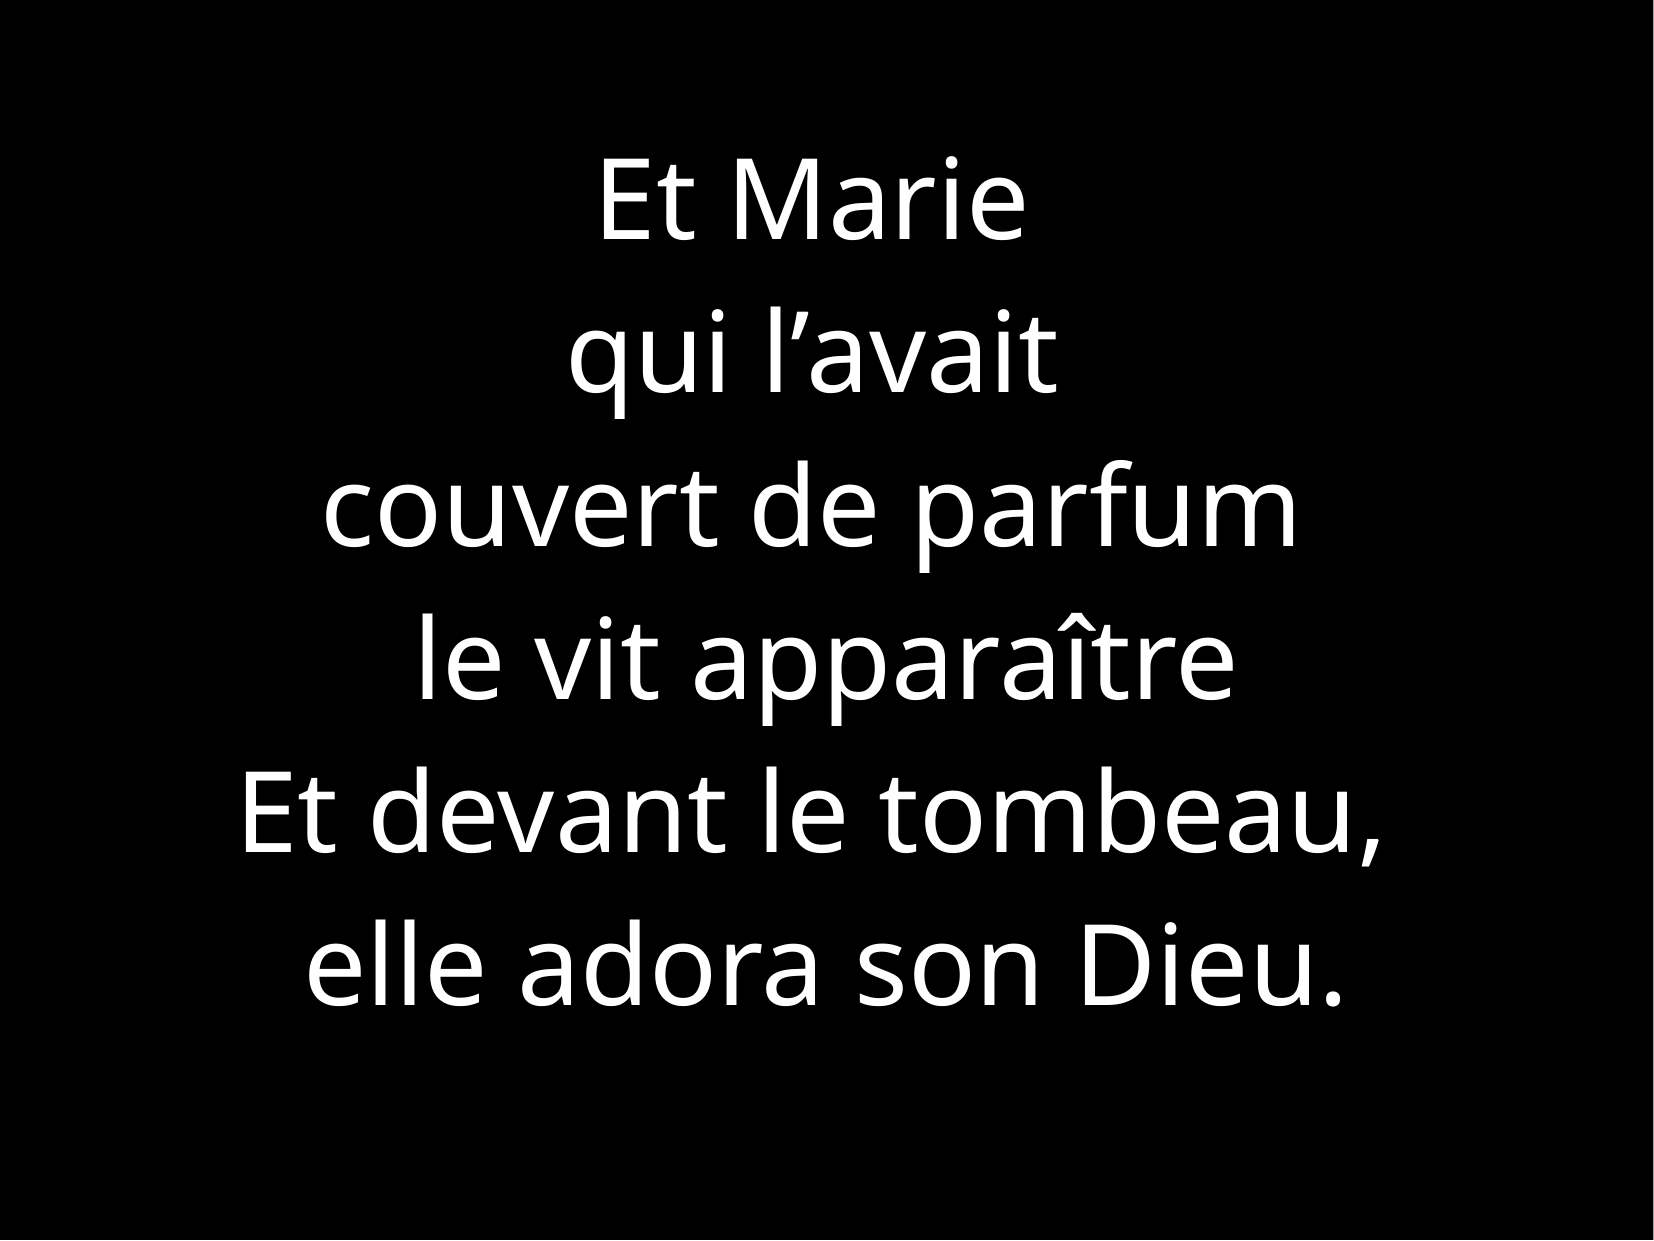

# Et Marie
qui l’avait
couvert de parfum
le vit apparaître
Et devant le tombeau,
elle adora son Dieu.